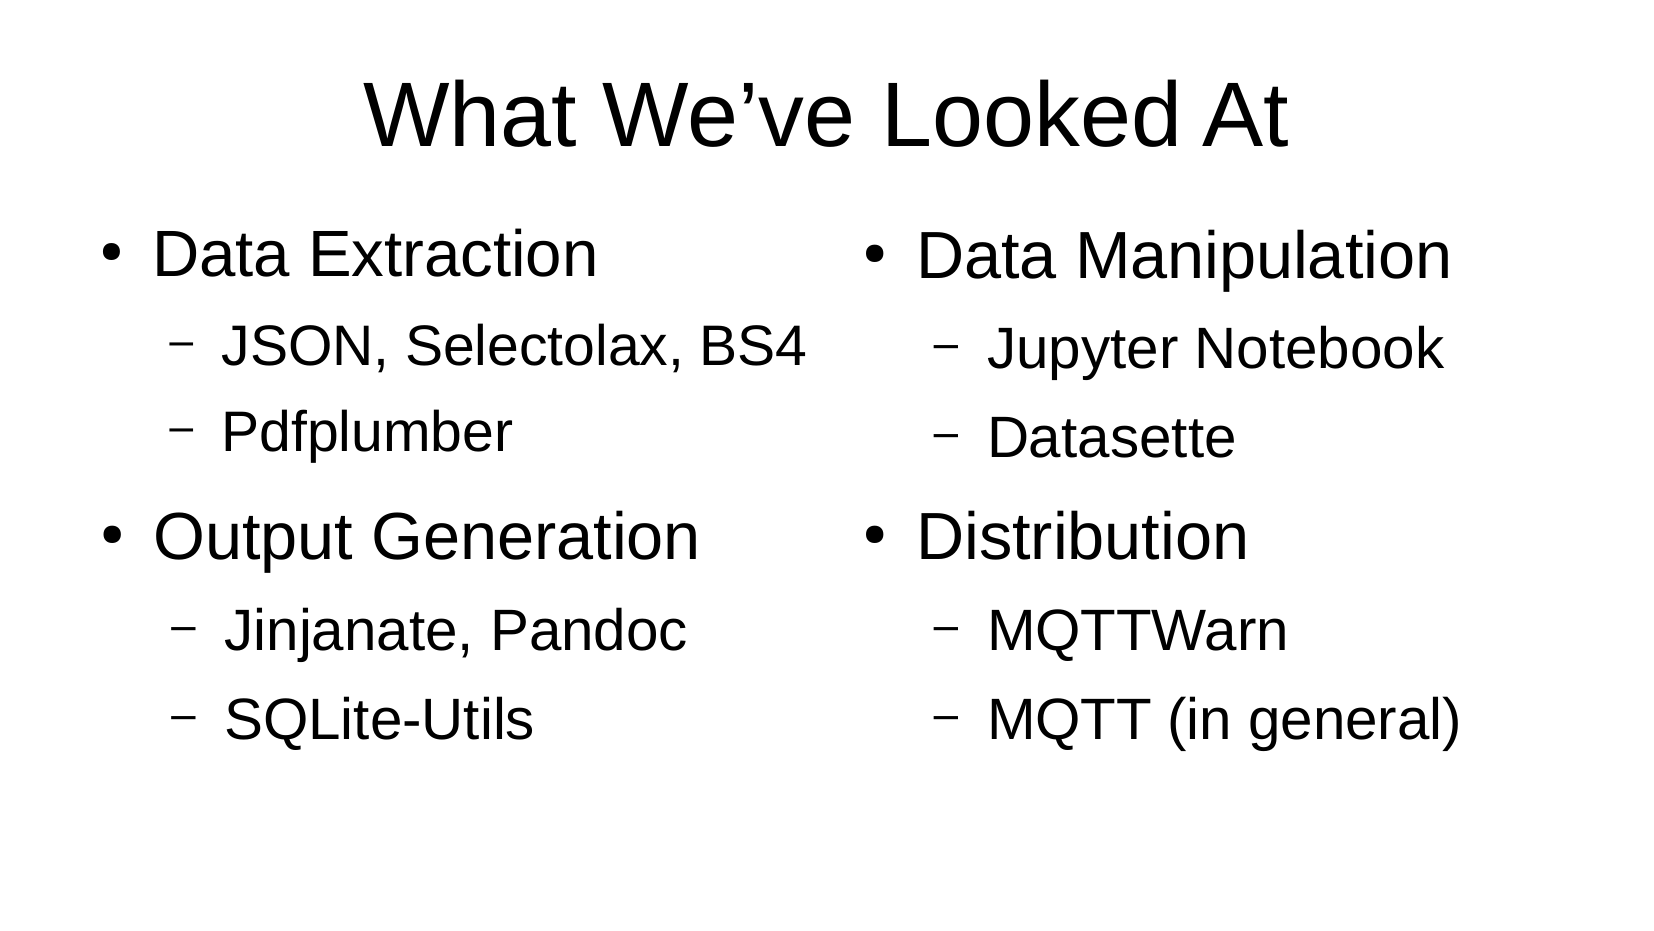

# What We’ve Looked At
Data Extraction
JSON, Selectolax, BS4
Pdfplumber
Data Manipulation
Jupyter Notebook
Datasette
Output Generation
Jinjanate, Pandoc
SQLite-Utils
Distribution
MQTTWarn
MQTT (in general)